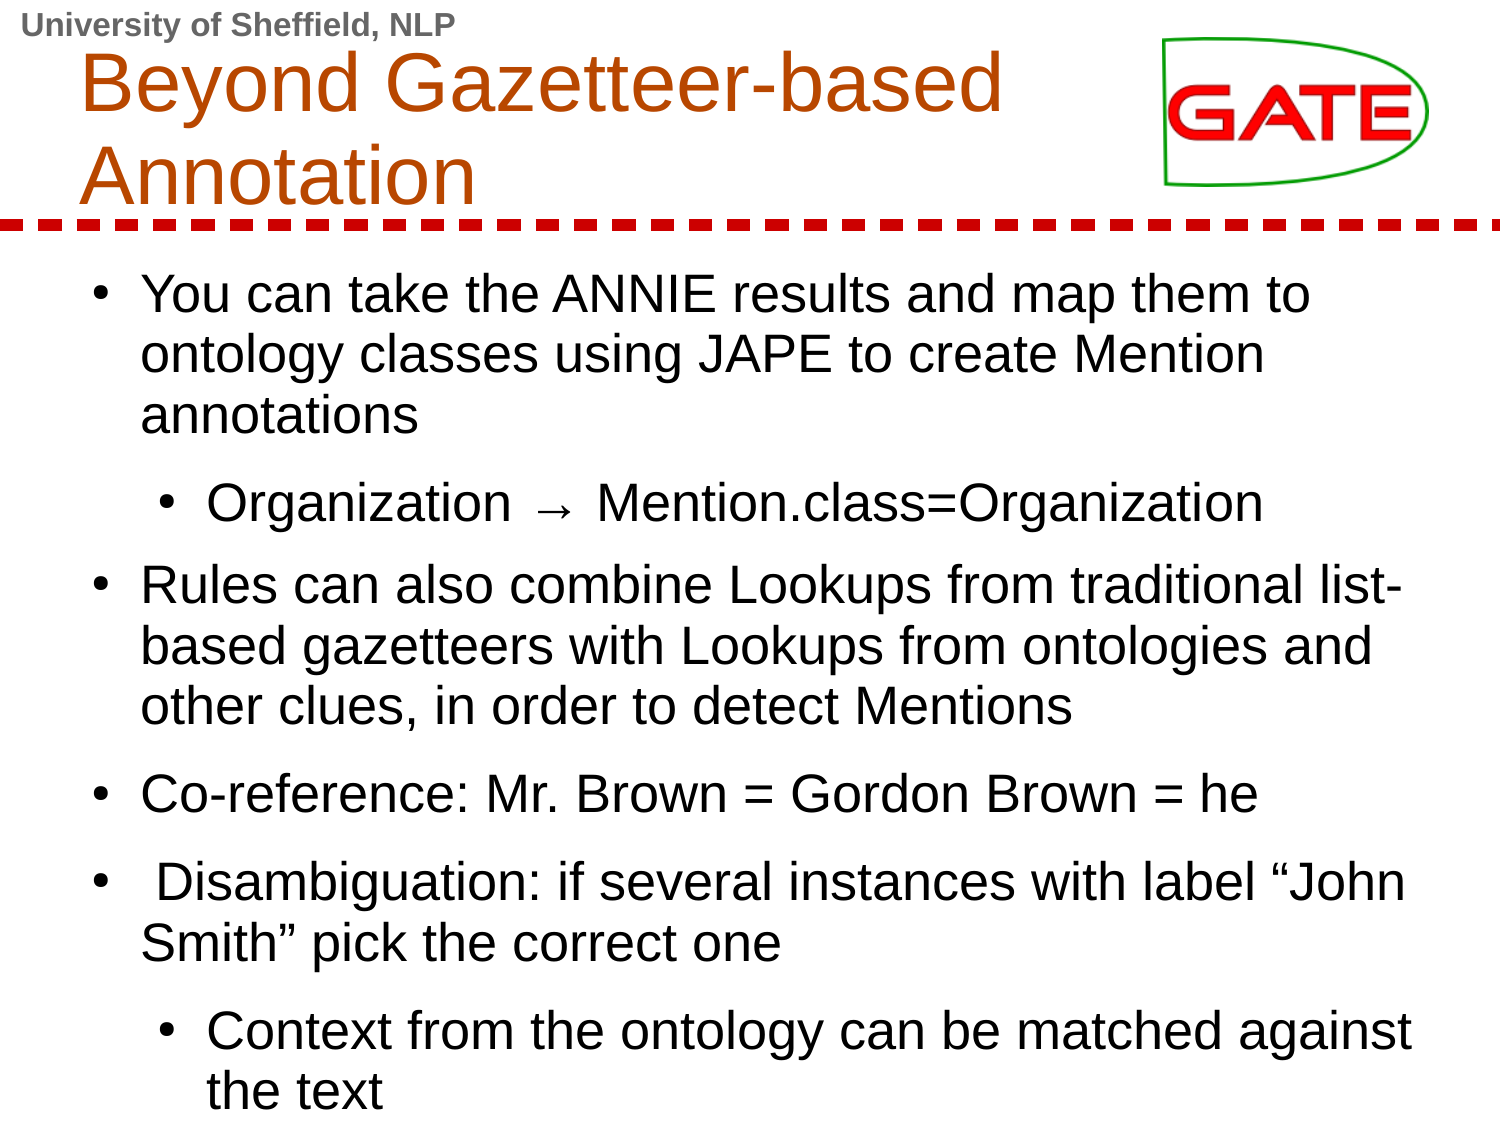

# Beyond Gazetteer-based Annotation
You can take the ANNIE results and map them to ontology classes using JAPE to create Mention annotations
Organization → Mention.class=Organization
Rules can also combine Lookups from traditional list-based gazetteers with Lookups from ontologies and other clues, in order to detect Mentions
Co-reference: Mr. Brown = Gordon Brown = he
 Disambiguation: if several instances with label “John Smith” pick the correct one
Context from the ontology can be matched against the text